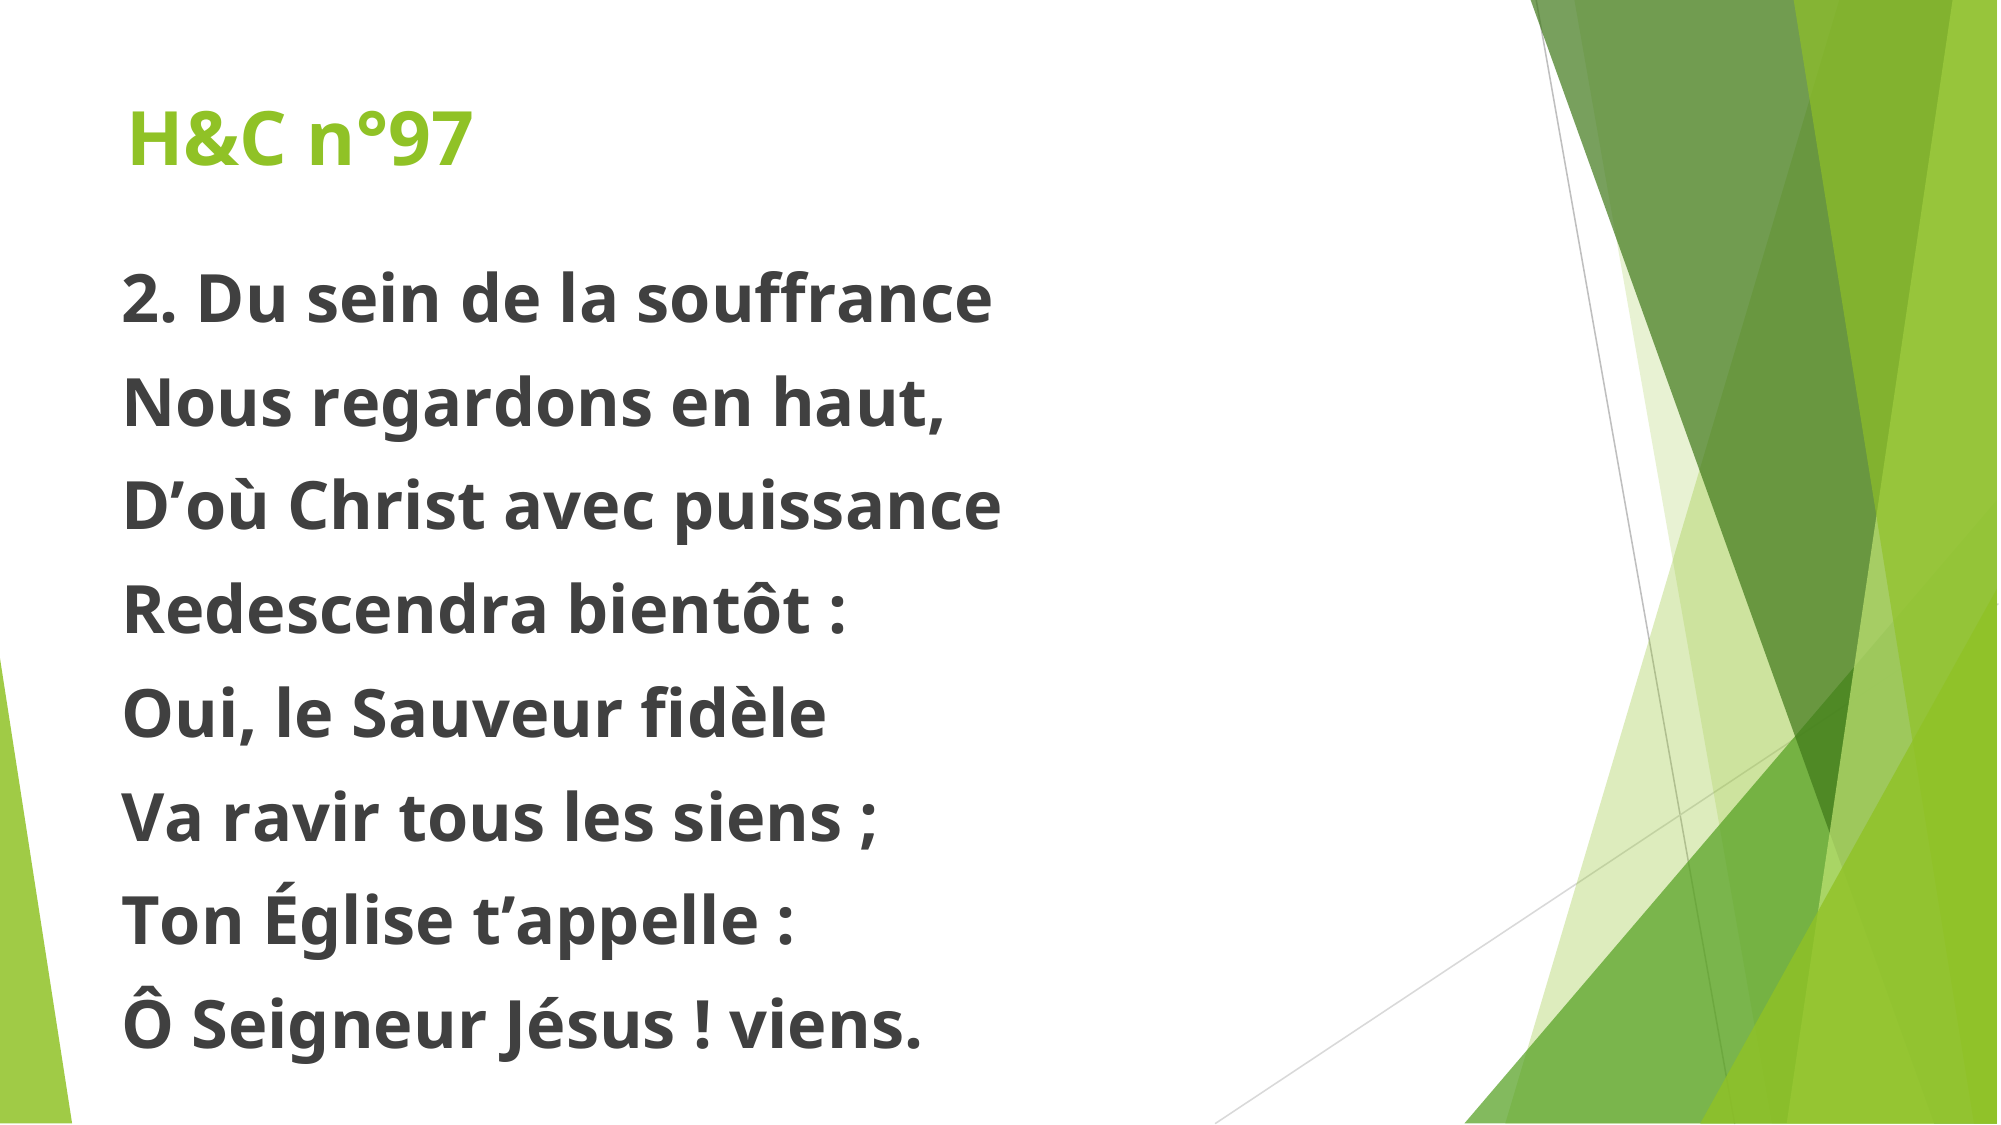

H&C n°97
2. Du sein de la souffrance
Nous regardons en haut,
D’où Christ avec puissance
Redescendra bientôt :
Oui, le Sauveur fidèle
Va ravir tous les siens ;
Ton Église t’appelle :
Ô Seigneur Jésus ! viens.